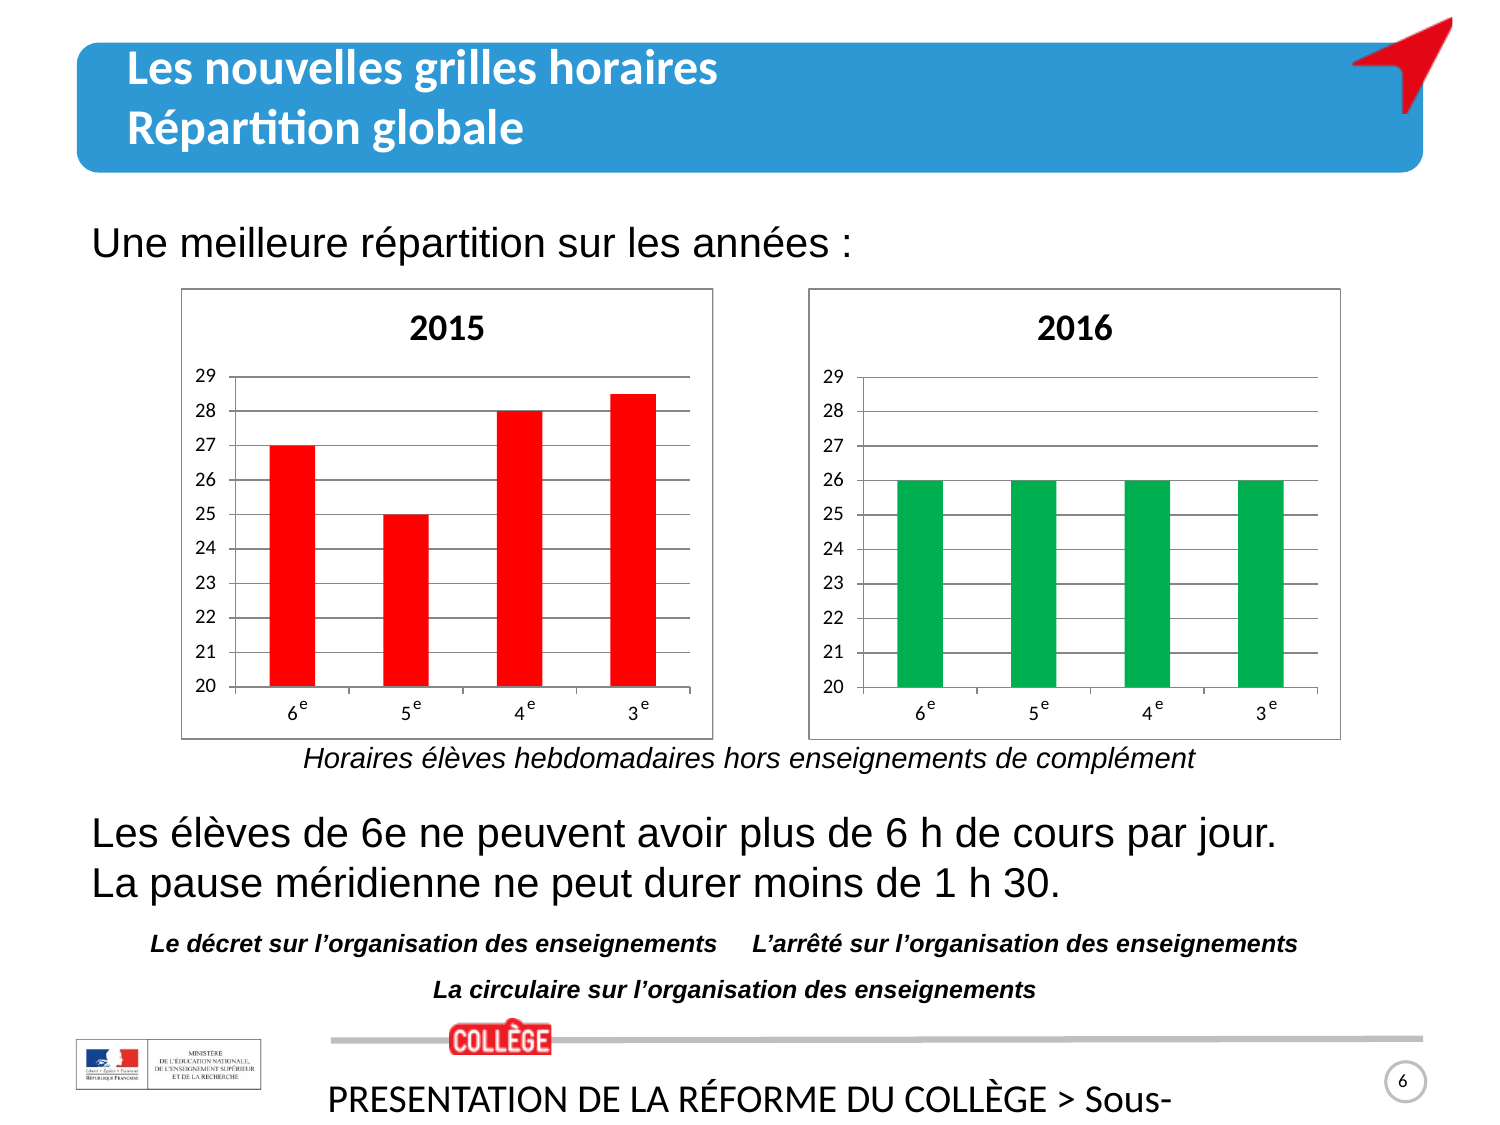

# Les nouvelles grilles horaires Répartition globale
Une meilleure répartition sur les années :
Horaires élèves hebdomadaires hors enseignements de complément
Les élèves de 6e ne peuvent avoir plus de 6 h de cours par jour.
La pause méridienne ne peut durer moins de 1 h 30.
Le décret sur l’organisation des enseignements
L’arrêté sur l’organisation des enseignements
La circulaire sur l’organisation des enseignements